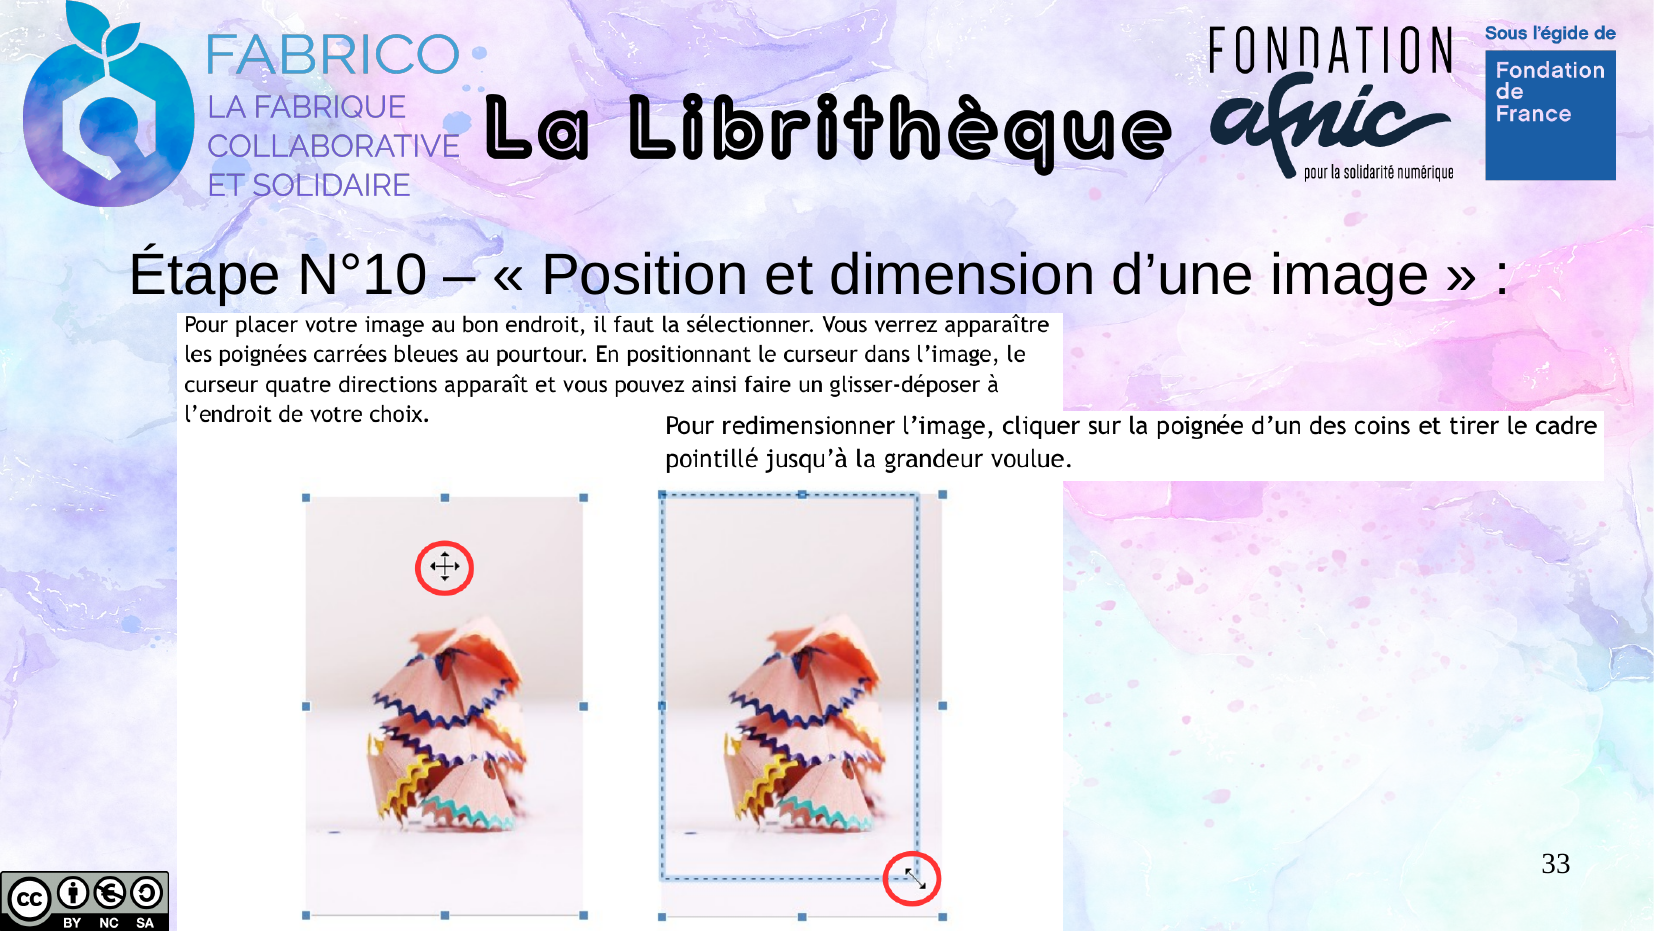

# Étape N°10 – « Position et dimension d’une image » :
33